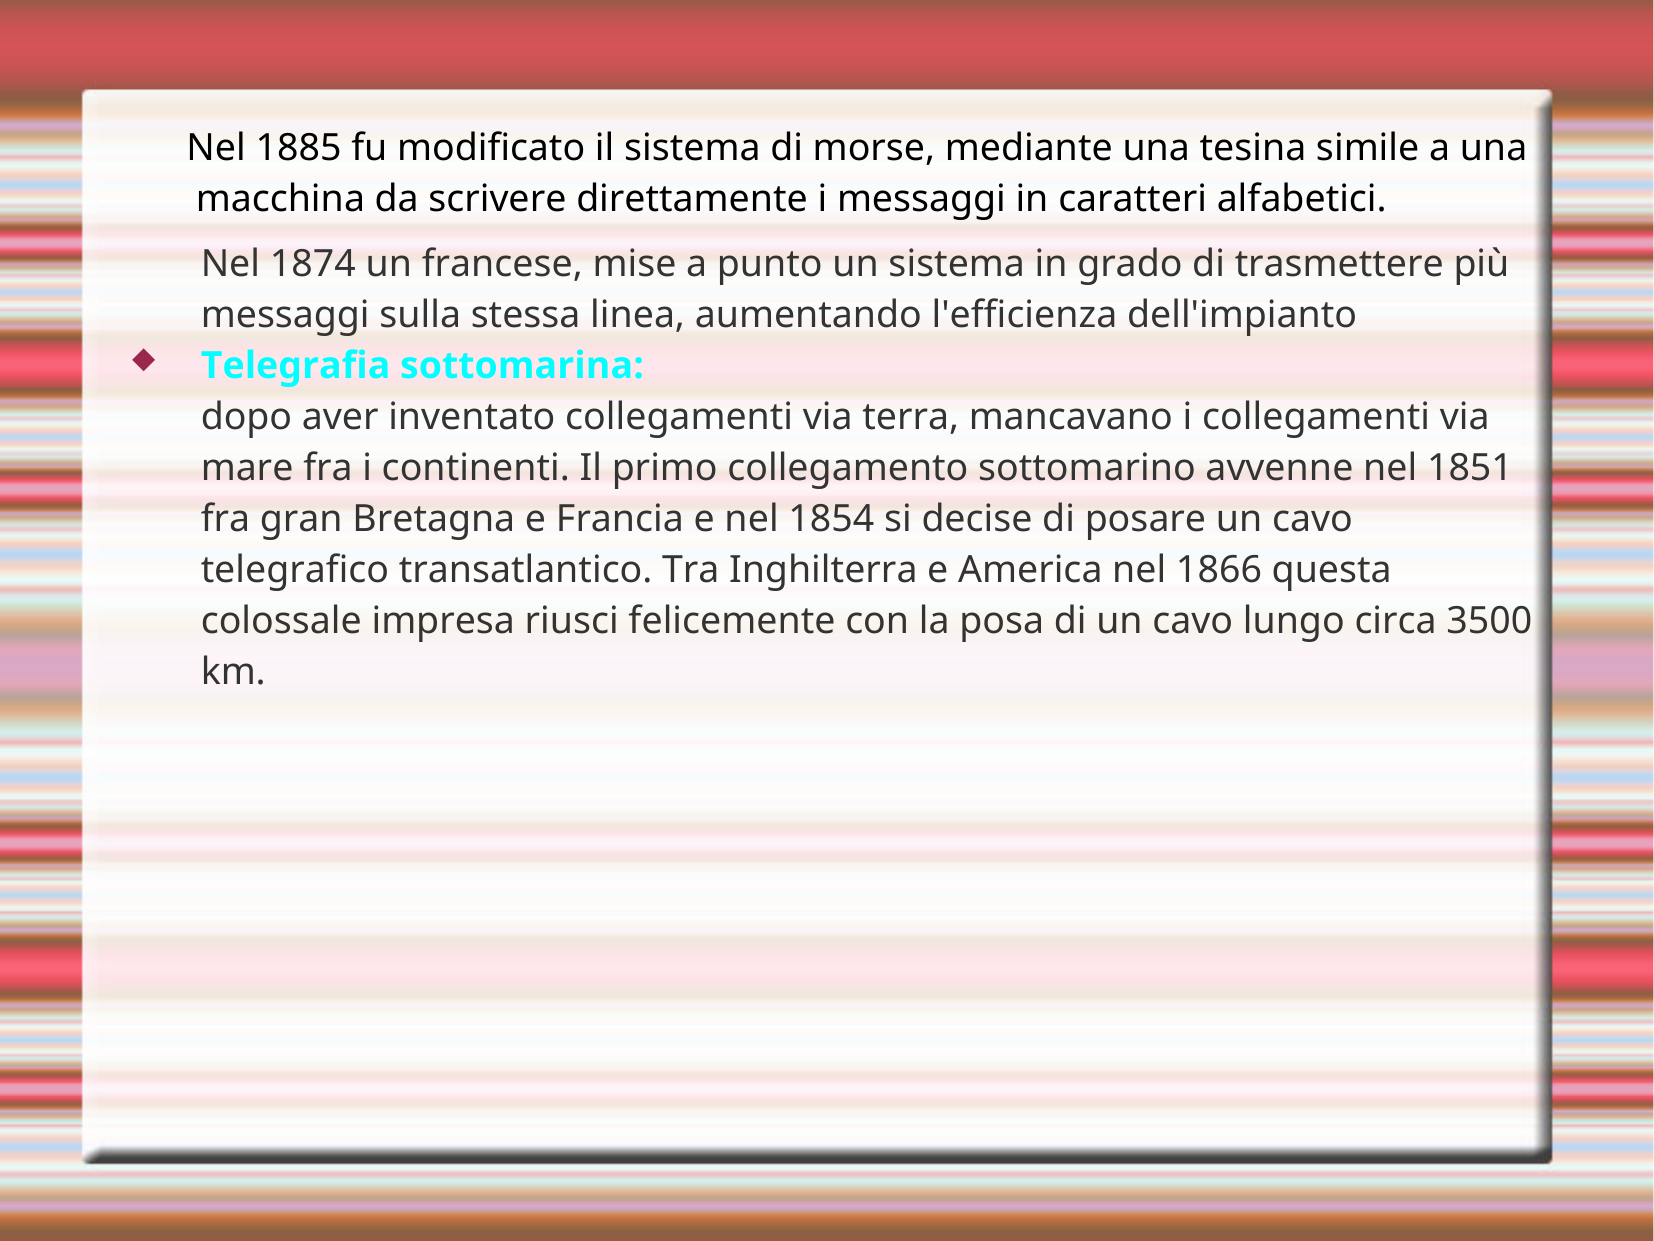

# Nel 1885 fu modificato il sistema di morse, mediante una tesina simile a una macchina da scrivere direttamente i messaggi in caratteri alfabetici.
Nel 1874 un francese, mise a punto un sistema in grado di trasmettere più messaggi sulla stessa linea, aumentando l'efficienza dell'impianto
Telegrafia sottomarina:
dopo aver inventato collegamenti via terra, mancavano i collegamenti via mare fra i continenti. Il primo collegamento sottomarino avvenne nel 1851 fra gran Bretagna e Francia e nel 1854 si decise di posare un cavo telegrafico transatlantico. Tra Inghilterra e America nel 1866 questa colossale impresa riusci felicemente con la posa di un cavo lungo circa 3500 km.